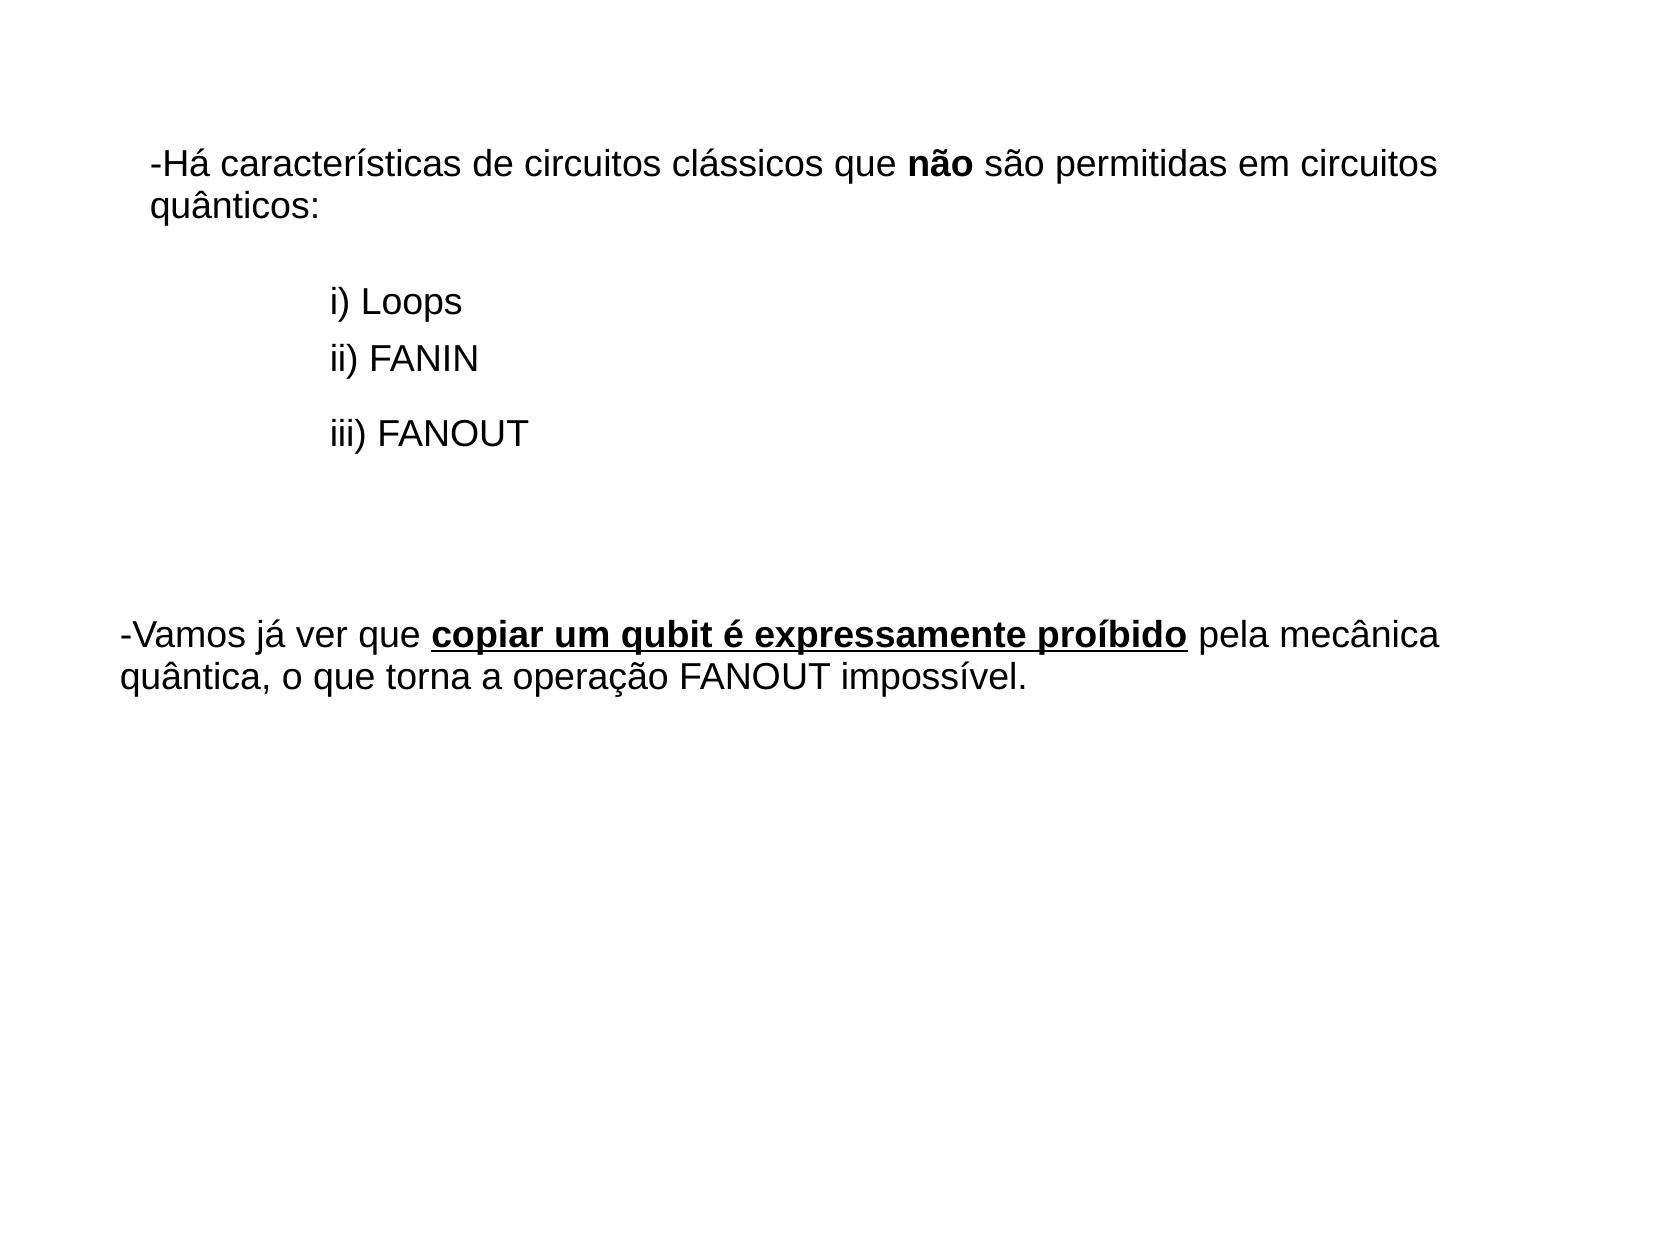

-Há características de circuitos clássicos que não são permitidas em circuitos quânticos:
i) Loops
ii) FANIN
iii) FANOUT
-Vamos já ver que copiar um qubit é expressamente proíbido pela mecânica quântica, o que torna a operação FANOUT impossível.